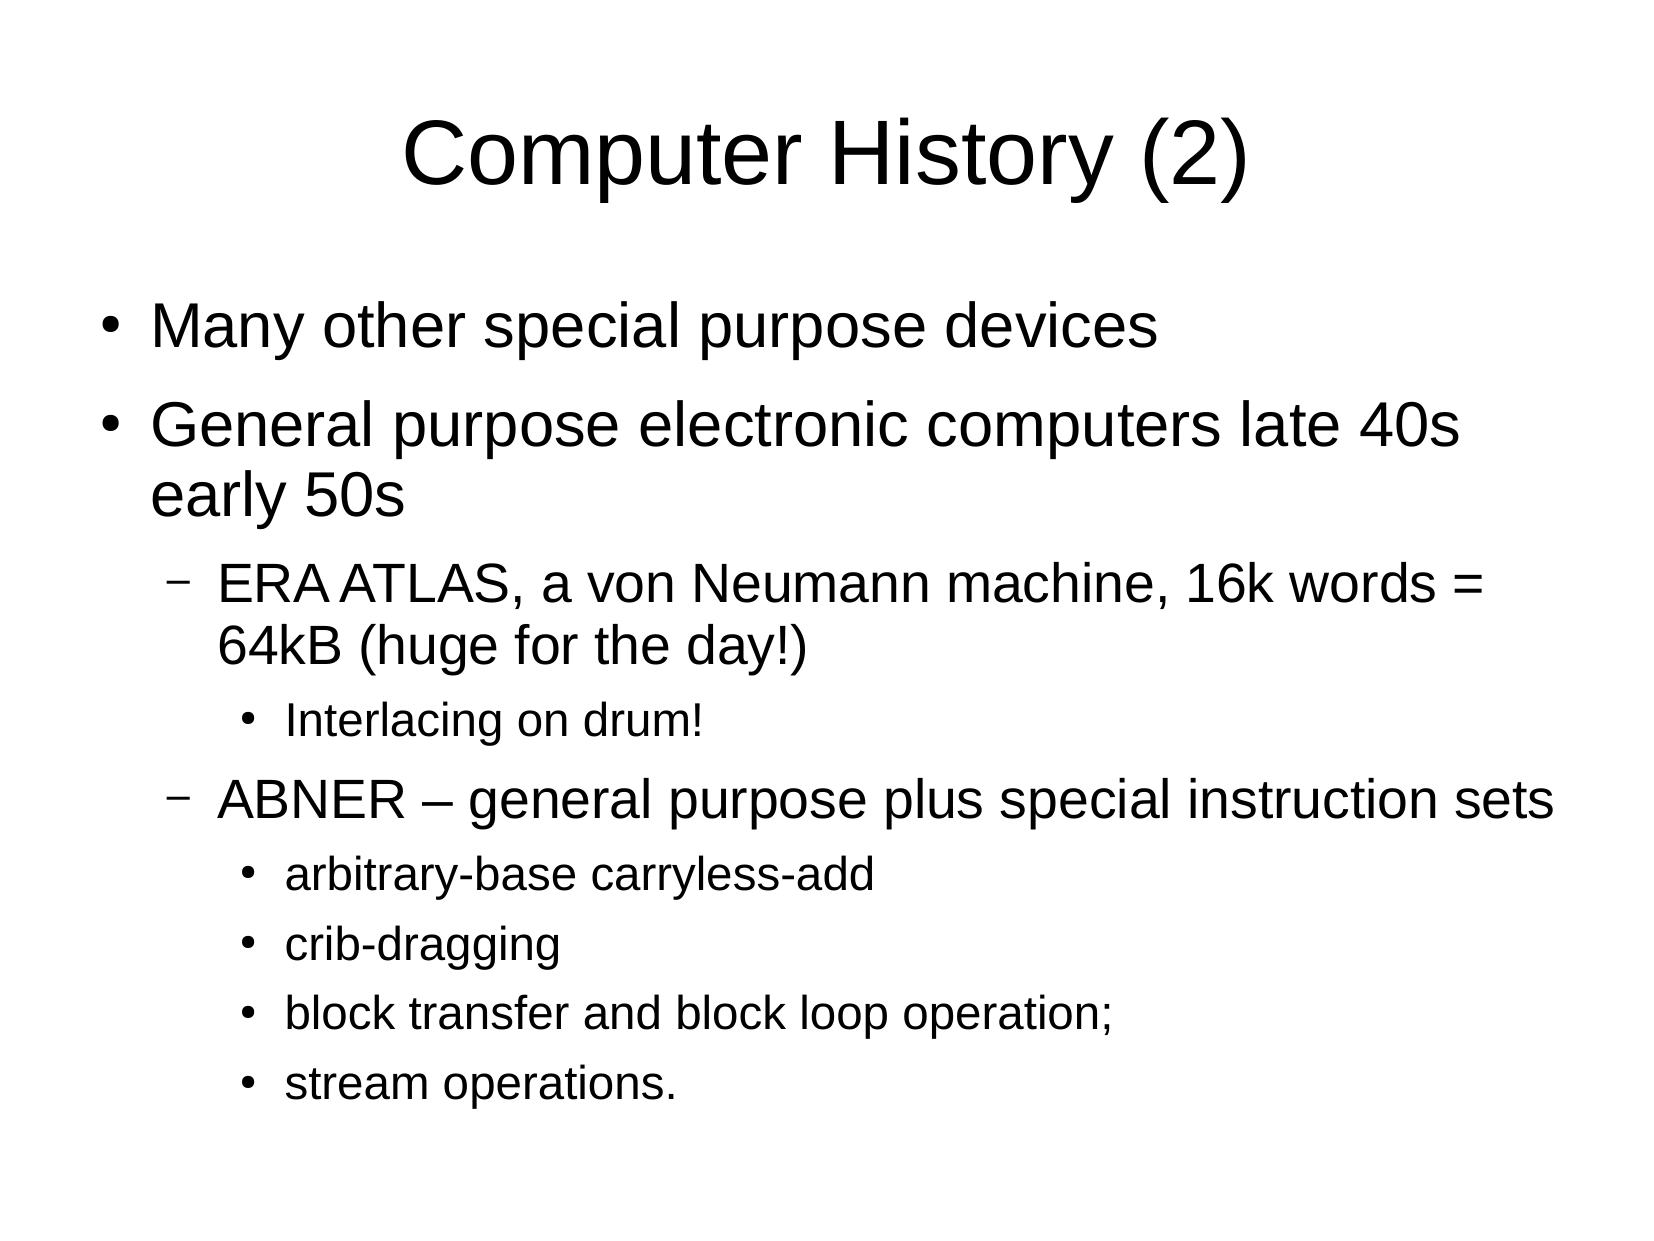

Computer History (2)
# Many other special purpose devices
General purpose electronic computers late 40s early 50s
ERA ATLAS, a von Neumann machine, 16k words = 64kB (huge for the day!)
Interlacing on drum!
ABNER – general purpose plus special instruction sets
arbitrary-base carryless-add
crib-dragging
block transfer and block loop operation;
stream operations.